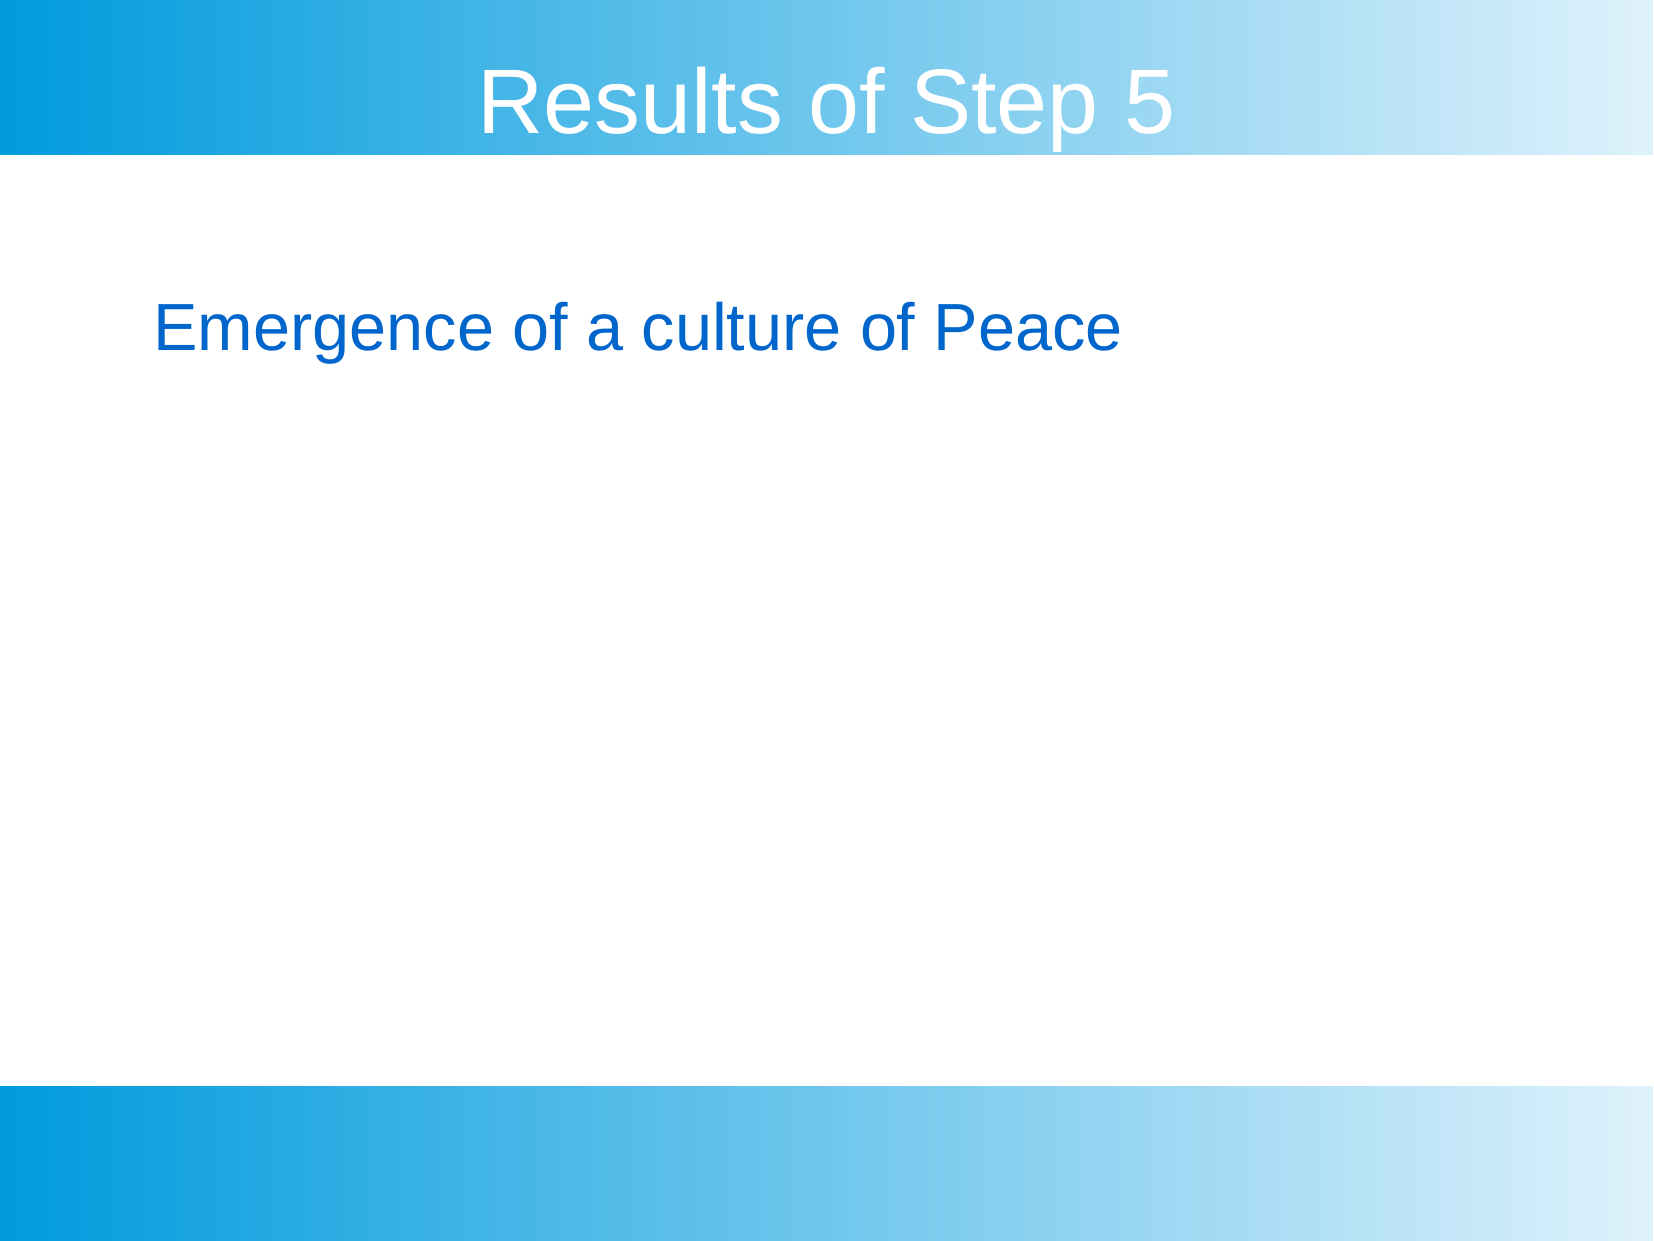

# Results of Step 5
Emergence of a culture of Peace